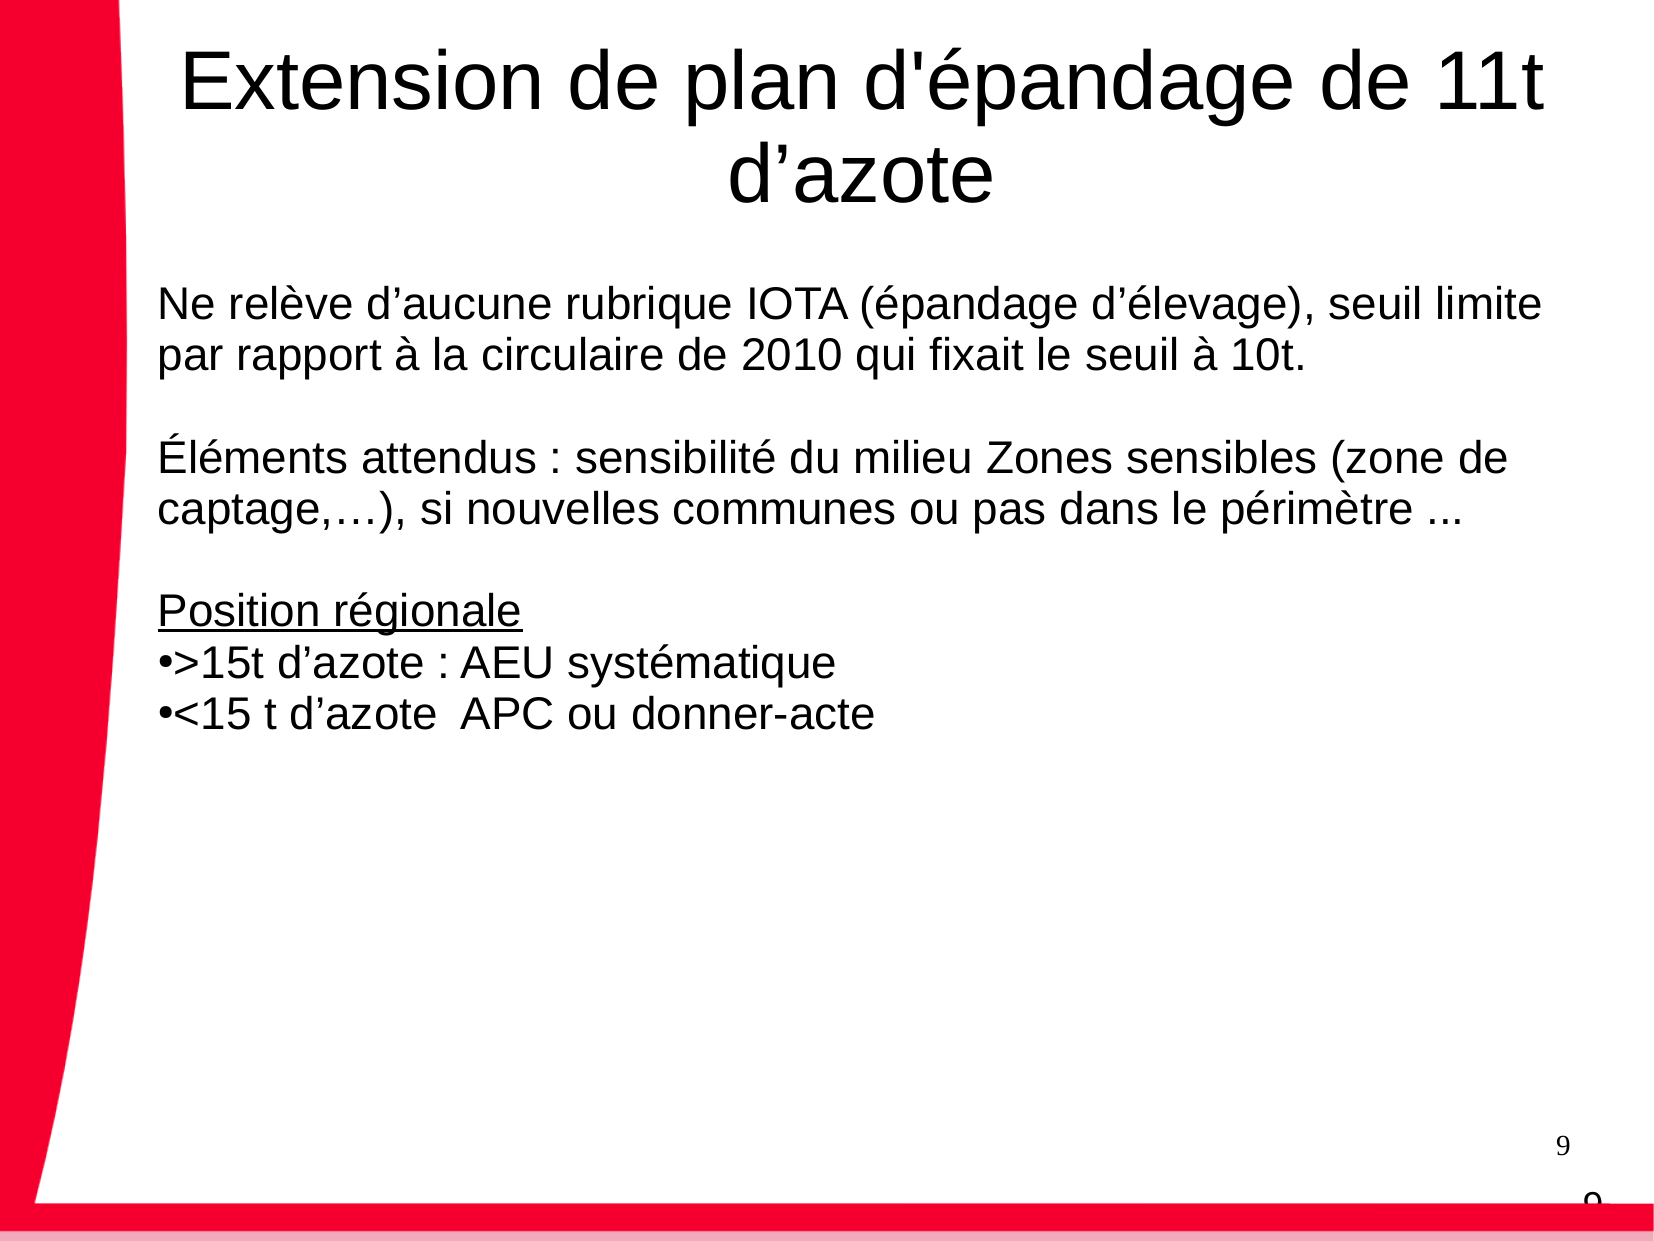

# Extension de plan d'épandage de 11t d’azote
Ne relève d’aucune rubrique IOTA (épandage d’élevage), seuil limite par rapport à la circulaire de 2010 qui fixait le seuil à 10t.
Éléments attendus : sensibilité du milieu Zones sensibles (zone de captage,…), si nouvelles communes ou pas dans le périmètre ...
Position régionale
>15t d’azote : AEU systématique
<15 t d’azote APC ou donner-acte
9